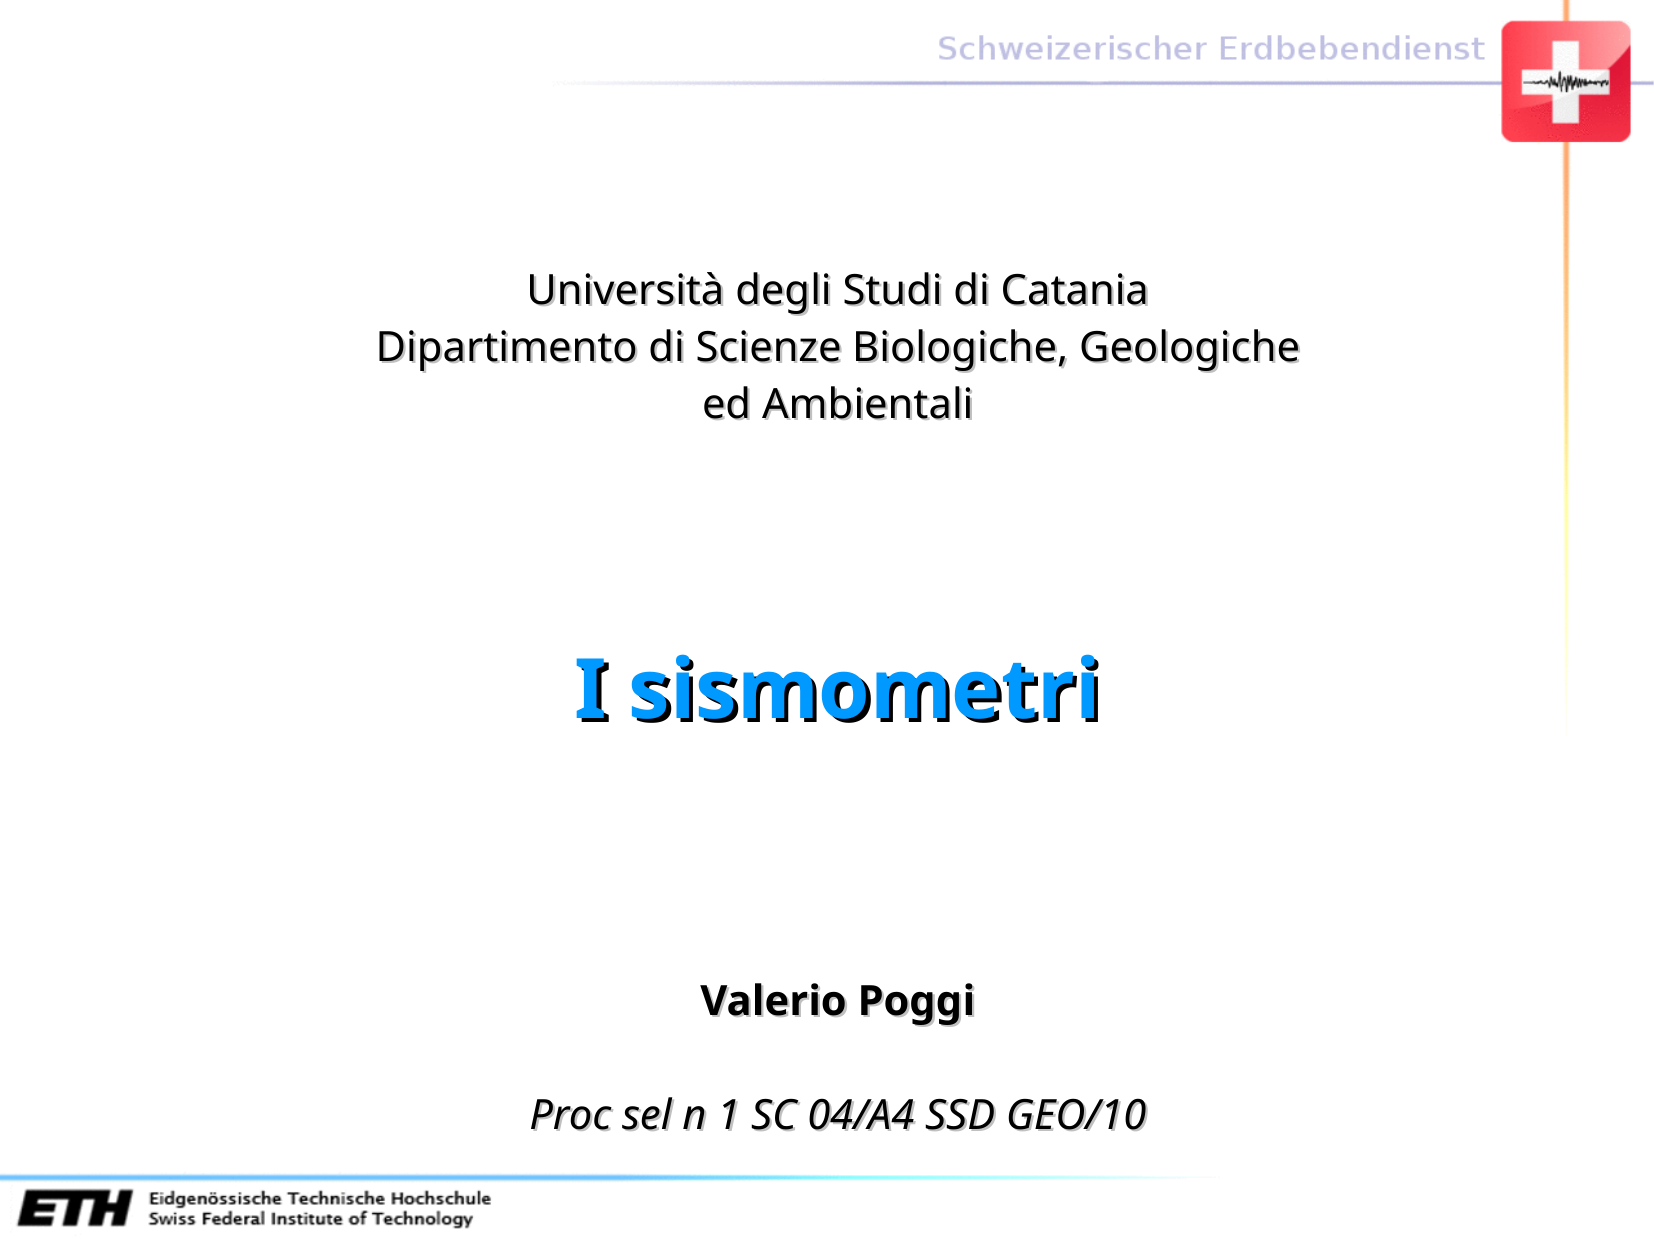

Università degli Studi di Catania
Dipartimento di Scienze Biologiche, Geologiche
ed Ambientali
I sismometri
Valerio Poggi
Proc sel n 1 SC 04/A4 SSD GEO/10